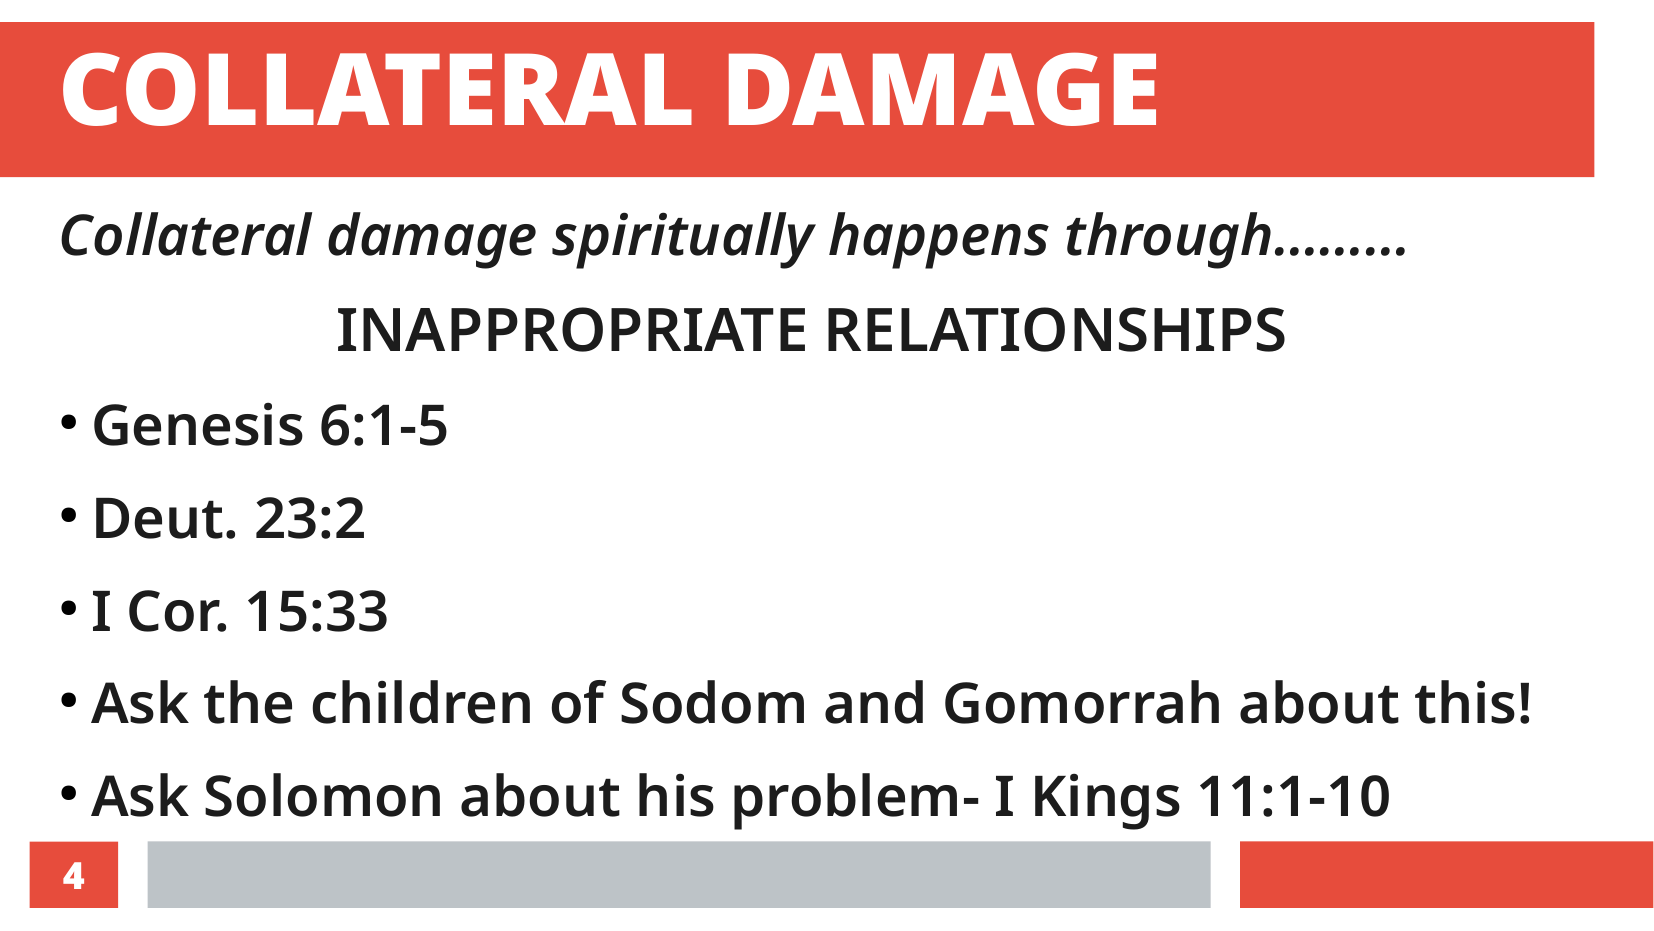

# COLLATERAL DAMAGE
Collateral damage spiritually happens through………
INAPPROPRIATE RELATIONSHIPS
Genesis 6:1-5
Deut. 23:2
I Cor. 15:33
Ask the children of Sodom and Gomorrah about this!
Ask Solomon about his problem- I Kings 11:1-10
4